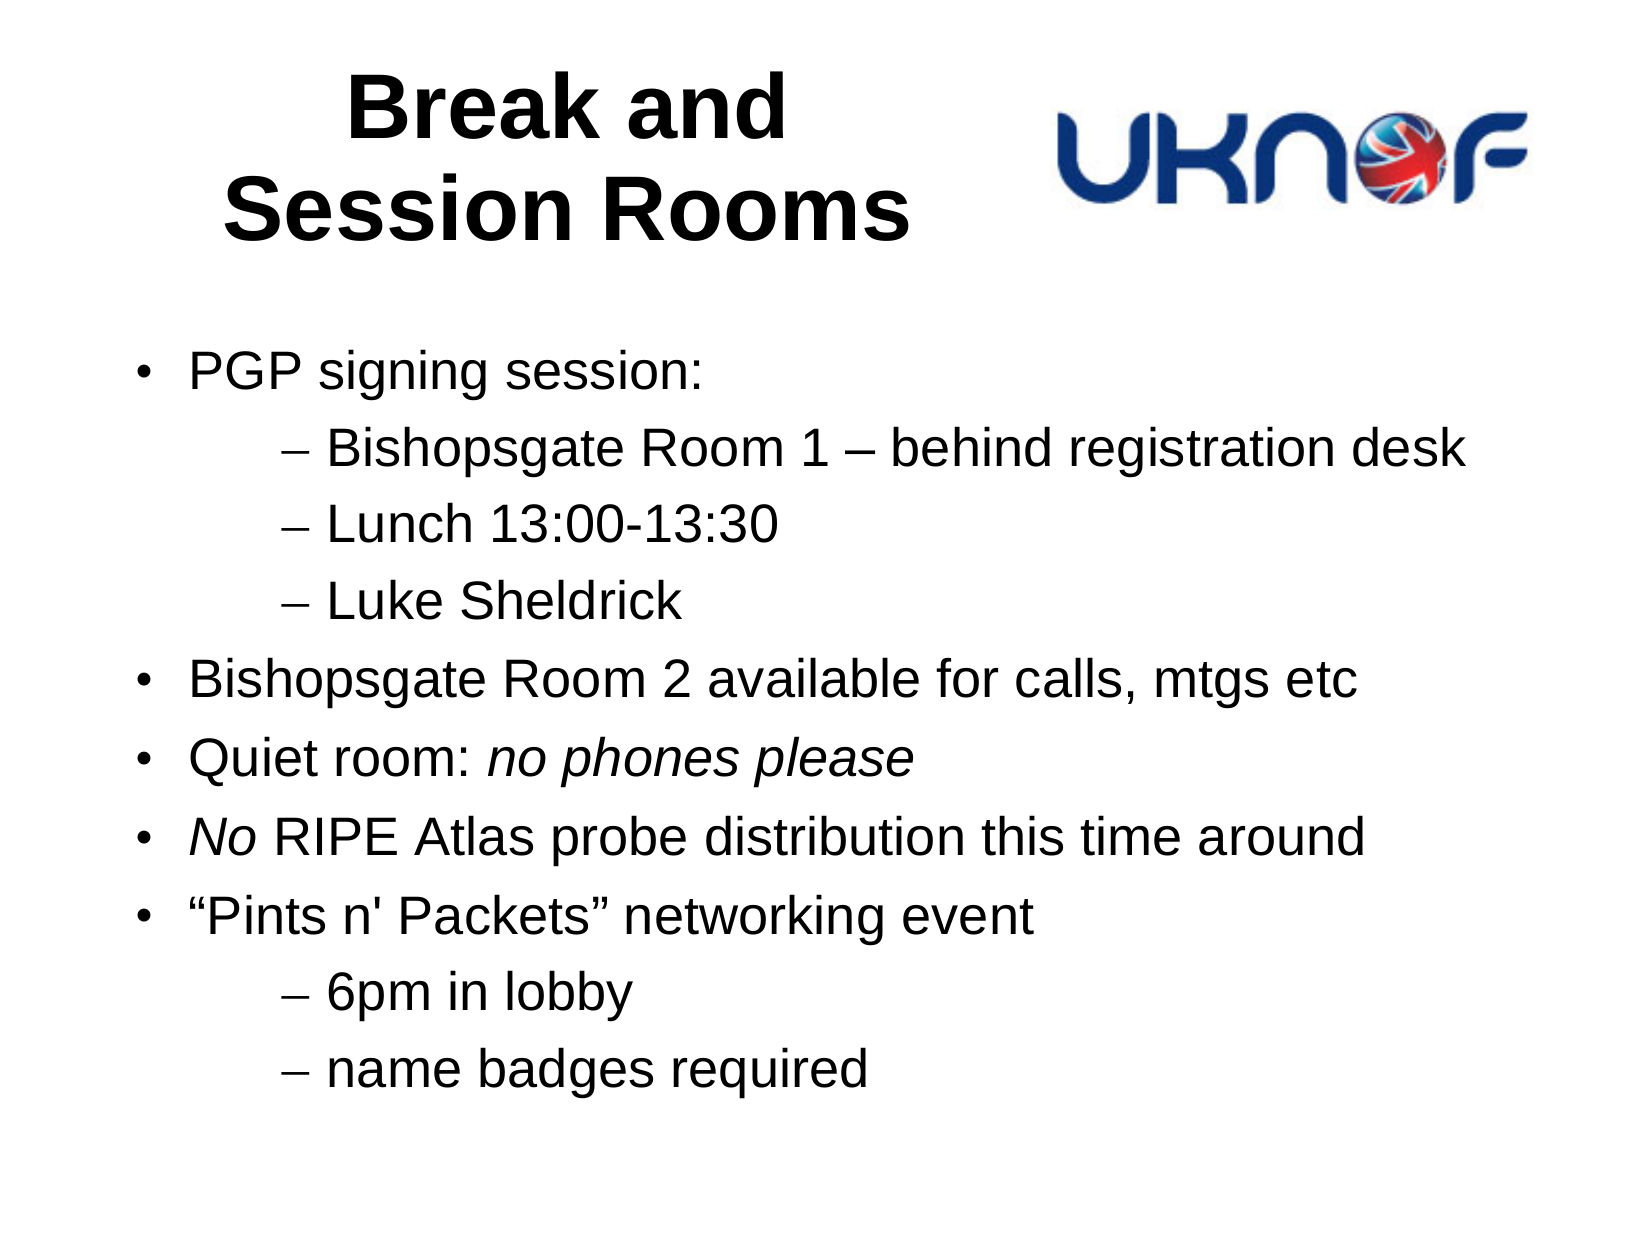

# Break and Session Rooms
PGP signing session:
Bishopsgate Room 1 – behind registration desk
Lunch 13:00-13:30
Luke Sheldrick
Bishopsgate Room 2 available for calls, mtgs etc
Quiet room: no phones please
No RIPE Atlas probe distribution this time around
“Pints n' Packets” networking event
6pm in lobby
name badges required